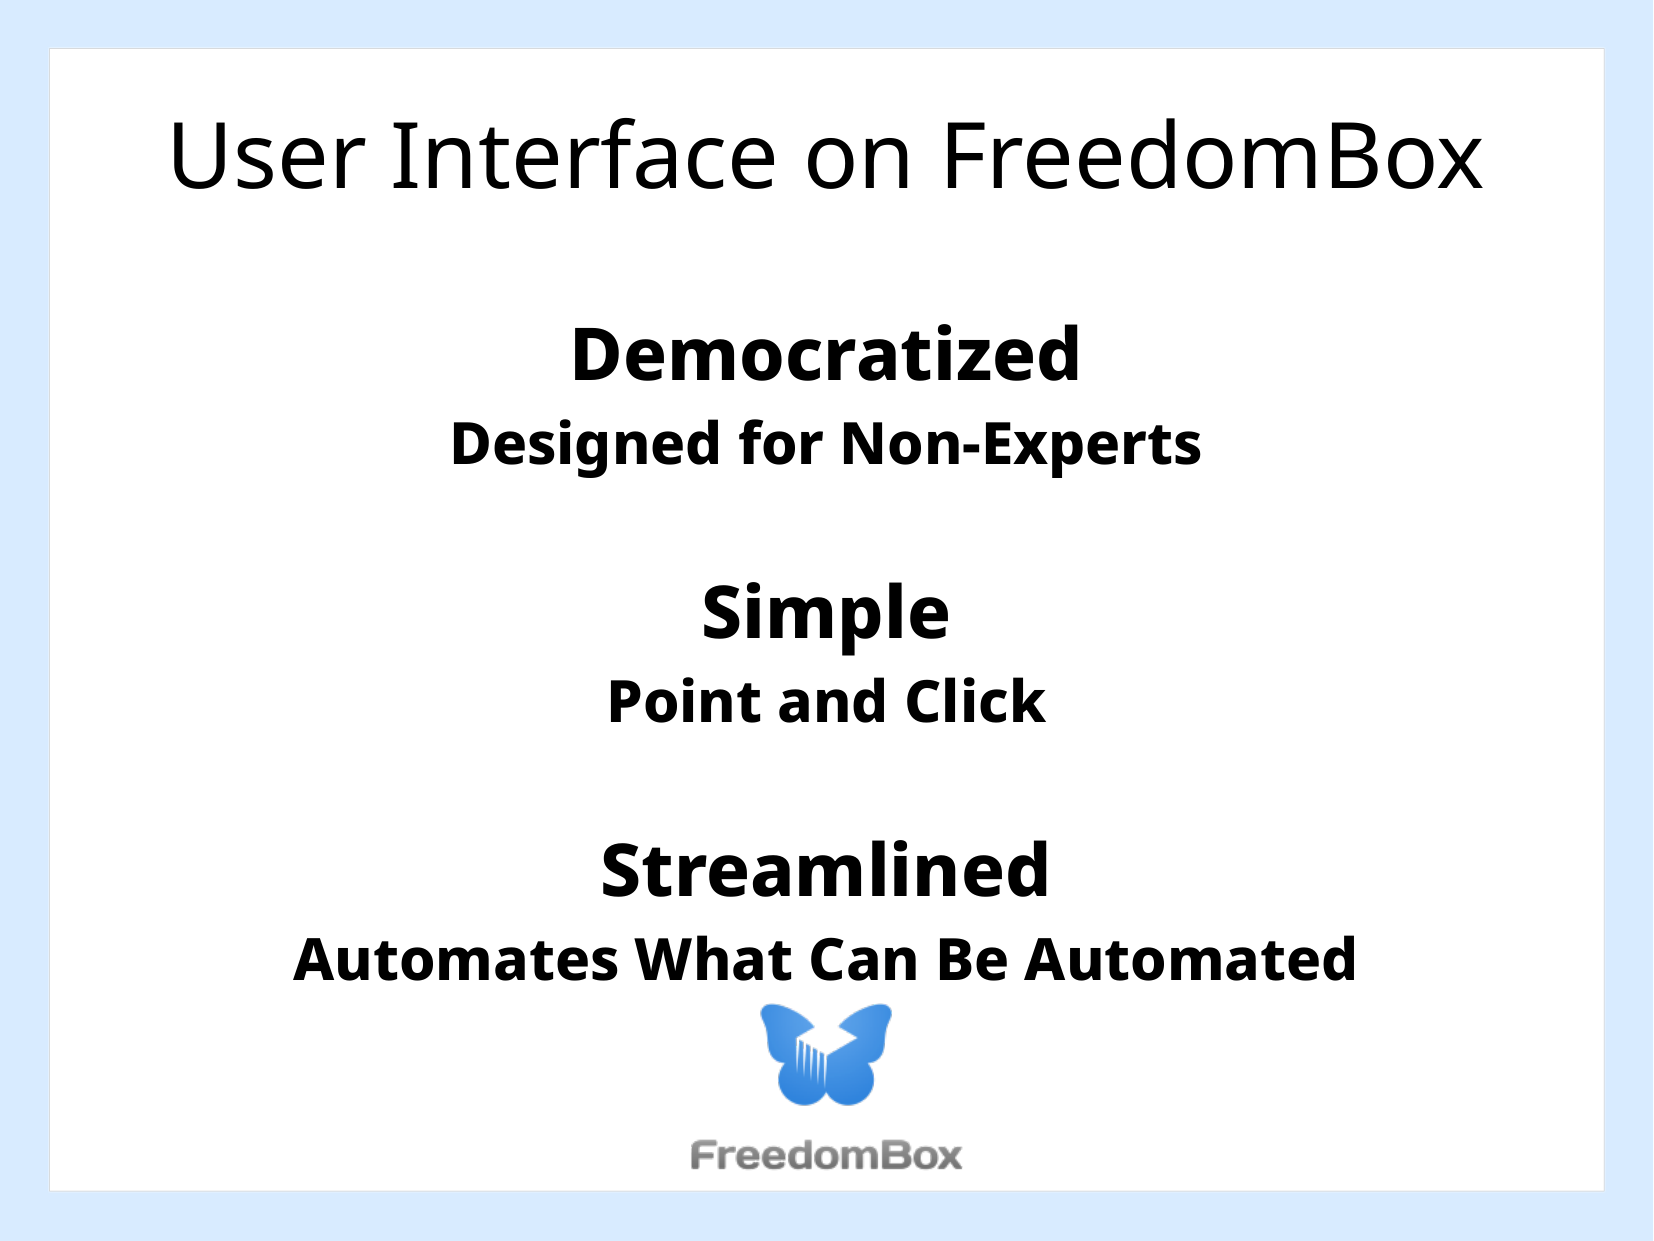

# User Interface on FreedomBox
Democratized
Designed for Non-Experts
Simple
Point and Click
Streamlined
Automates What Can Be Automated